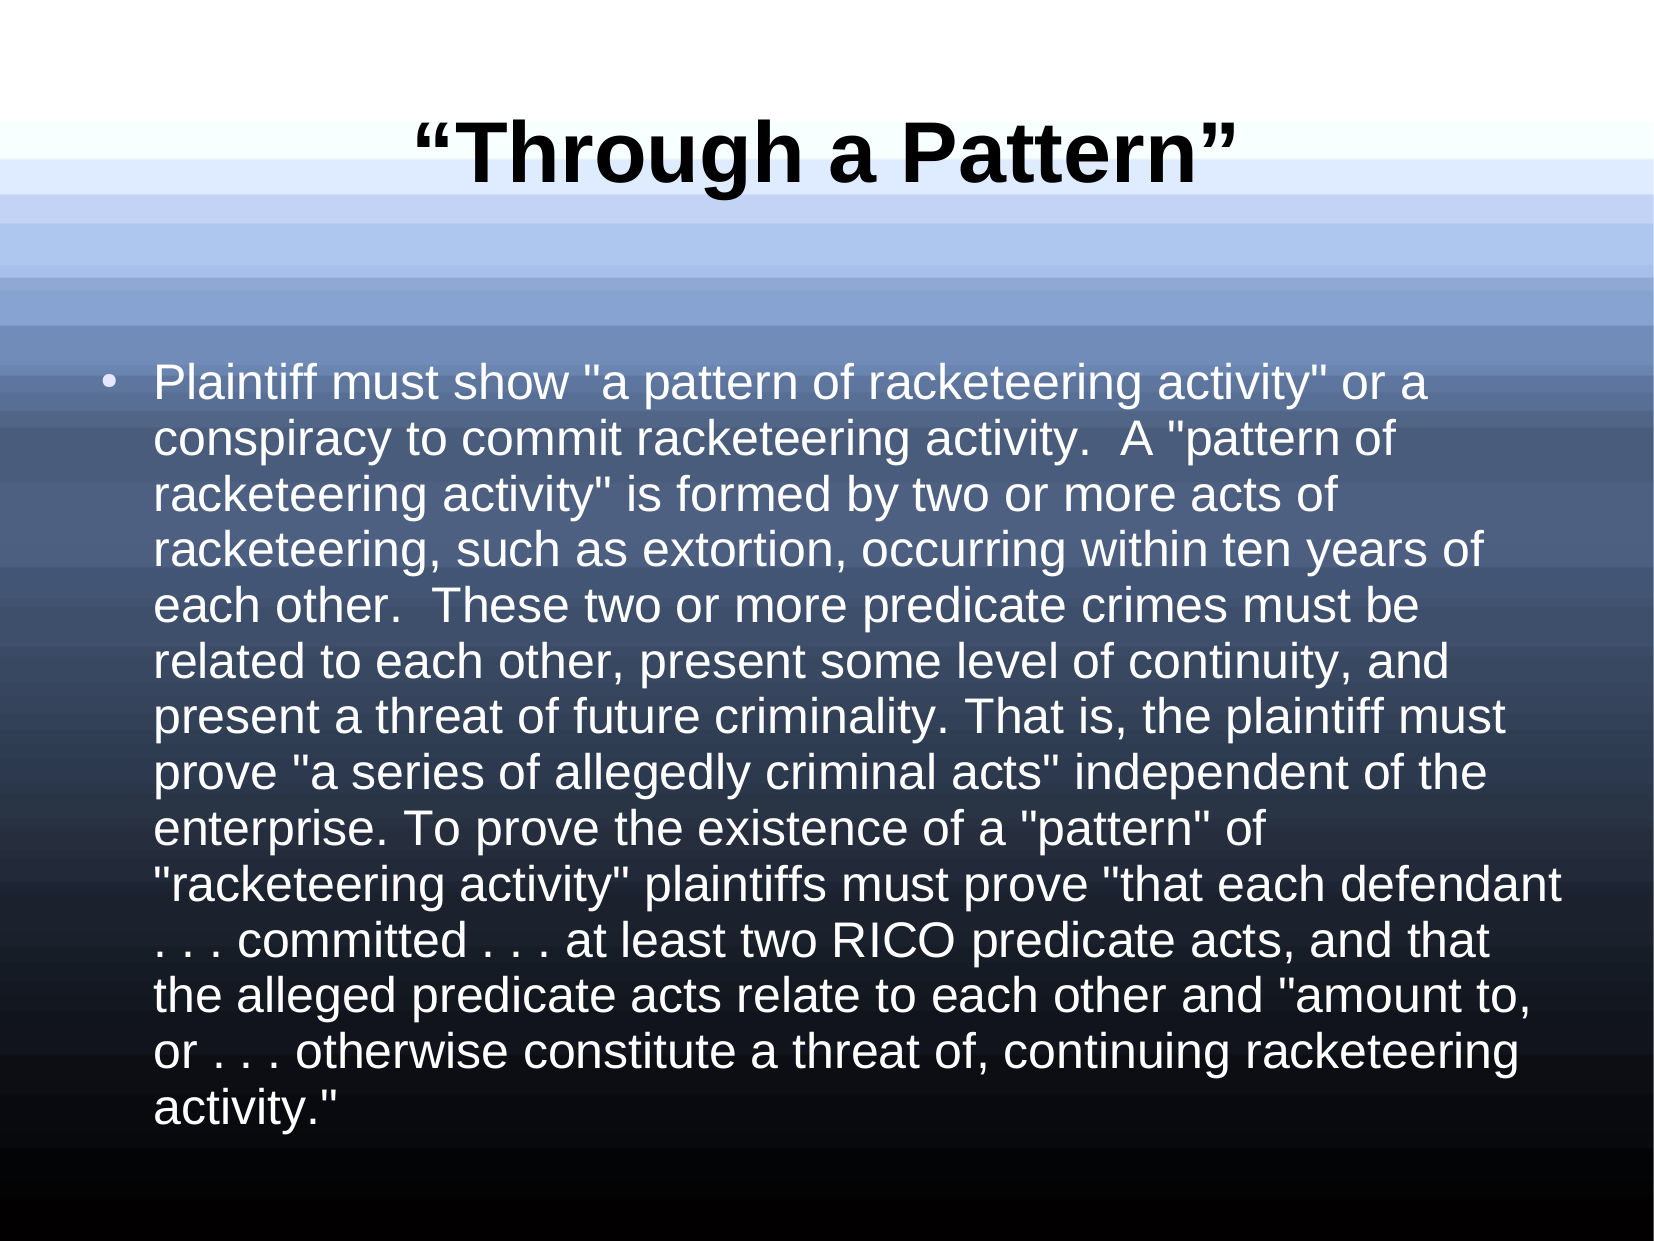

# “Through a Pattern”
Plaintiff must show "a pattern of racketeering activity" or a conspiracy to commit racketeering activity. A "pattern of racketeering activity" is formed by two or more acts of racketeering, such as extortion, occurring within ten years of each other. These two or more predicate crimes must be related to each other, present some level of continuity, and present a threat of future criminality. That is, the plaintiff must prove "a series of allegedly criminal acts" independent of the enterprise. To prove the existence of a "pattern" of "racketeering activity" plaintiffs must prove "that each defendant . . . committed . . . at least two RICO predicate acts, and that the alleged predicate acts relate to each other and "amount to, or . . . otherwise constitute a threat of, continuing racketeering activity."